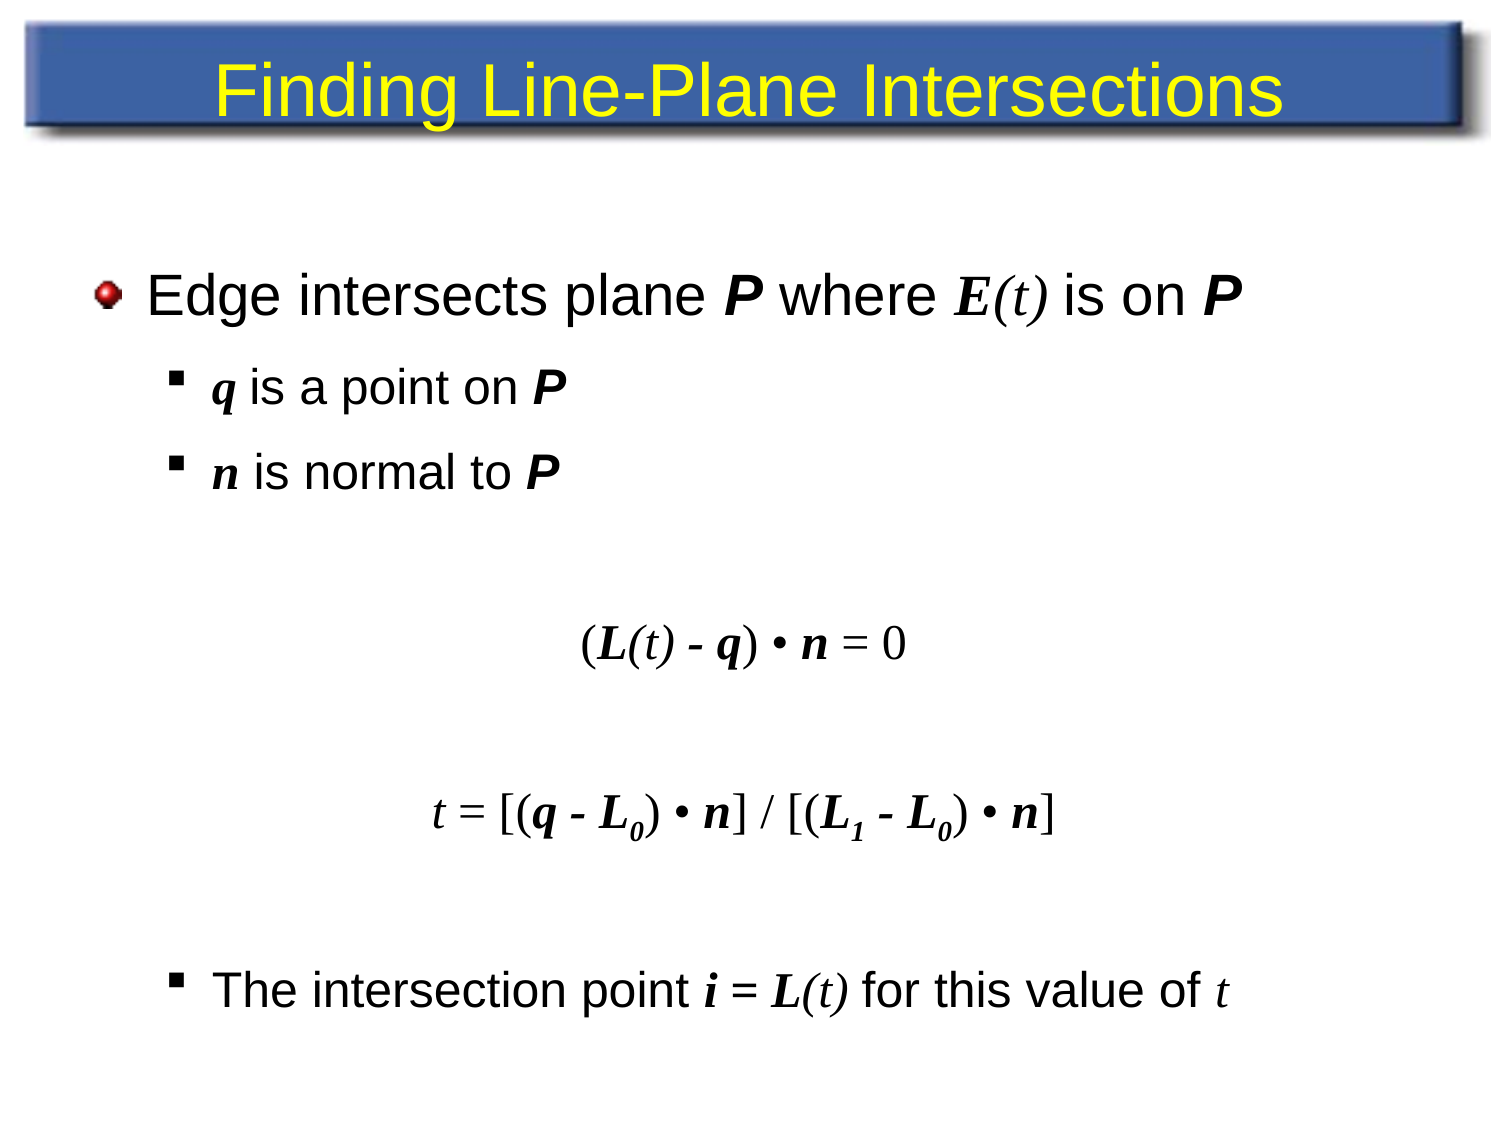

# Finding Line-Plane Intersections
Edge intersects plane P where E(t) is on P
q is a point on P
n is normal to P
(L(t) - q) • n = 0
t = [(q - L0) • n] / [(L1 - L0) • n]
The intersection point i = L(t) for this value of t